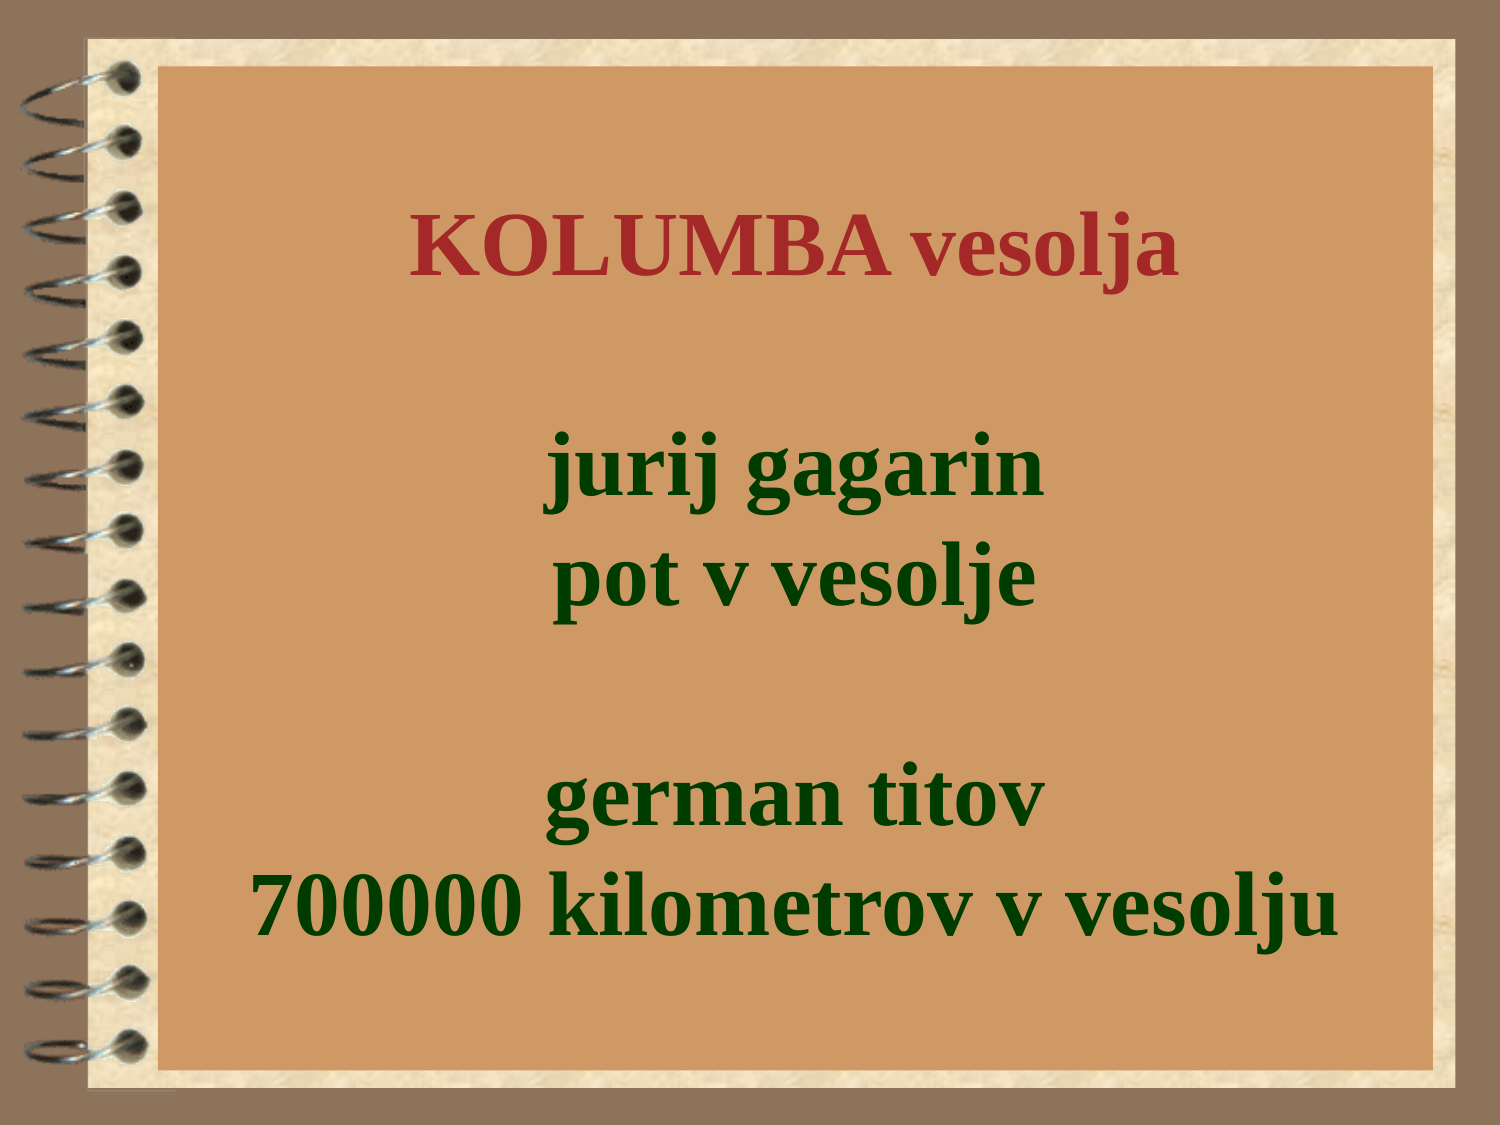

# KOLUMBA vesolja jurij gagarin pot v vesolje german titov 700000 kilometrov v vesolju
cop. M. Petek